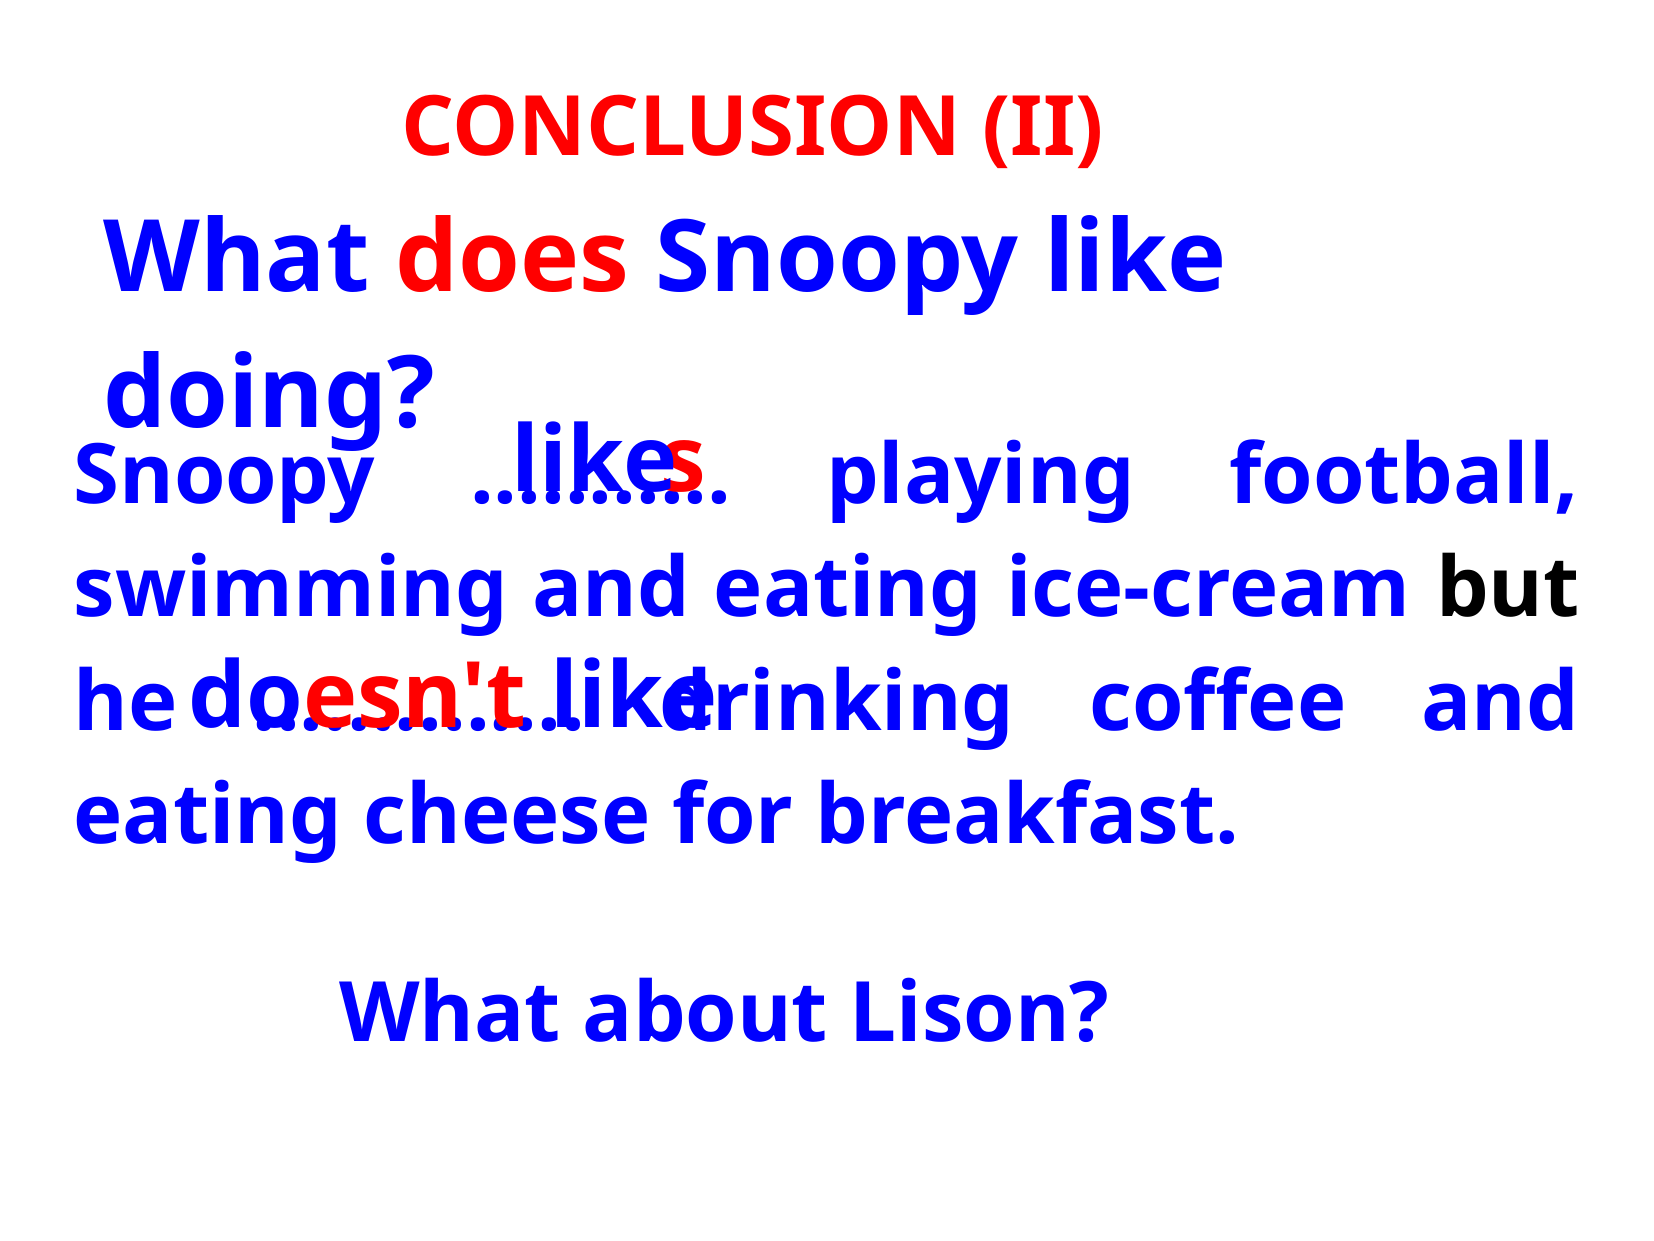

CONCLUSION (II)
What does Snoopy like doing?
 like
 s
Snoopy ........... playing football, swimming and eating ice-cream but he .............. drinking coffee and eating cheese for breakfast.
 doesn't like
What about Lison?